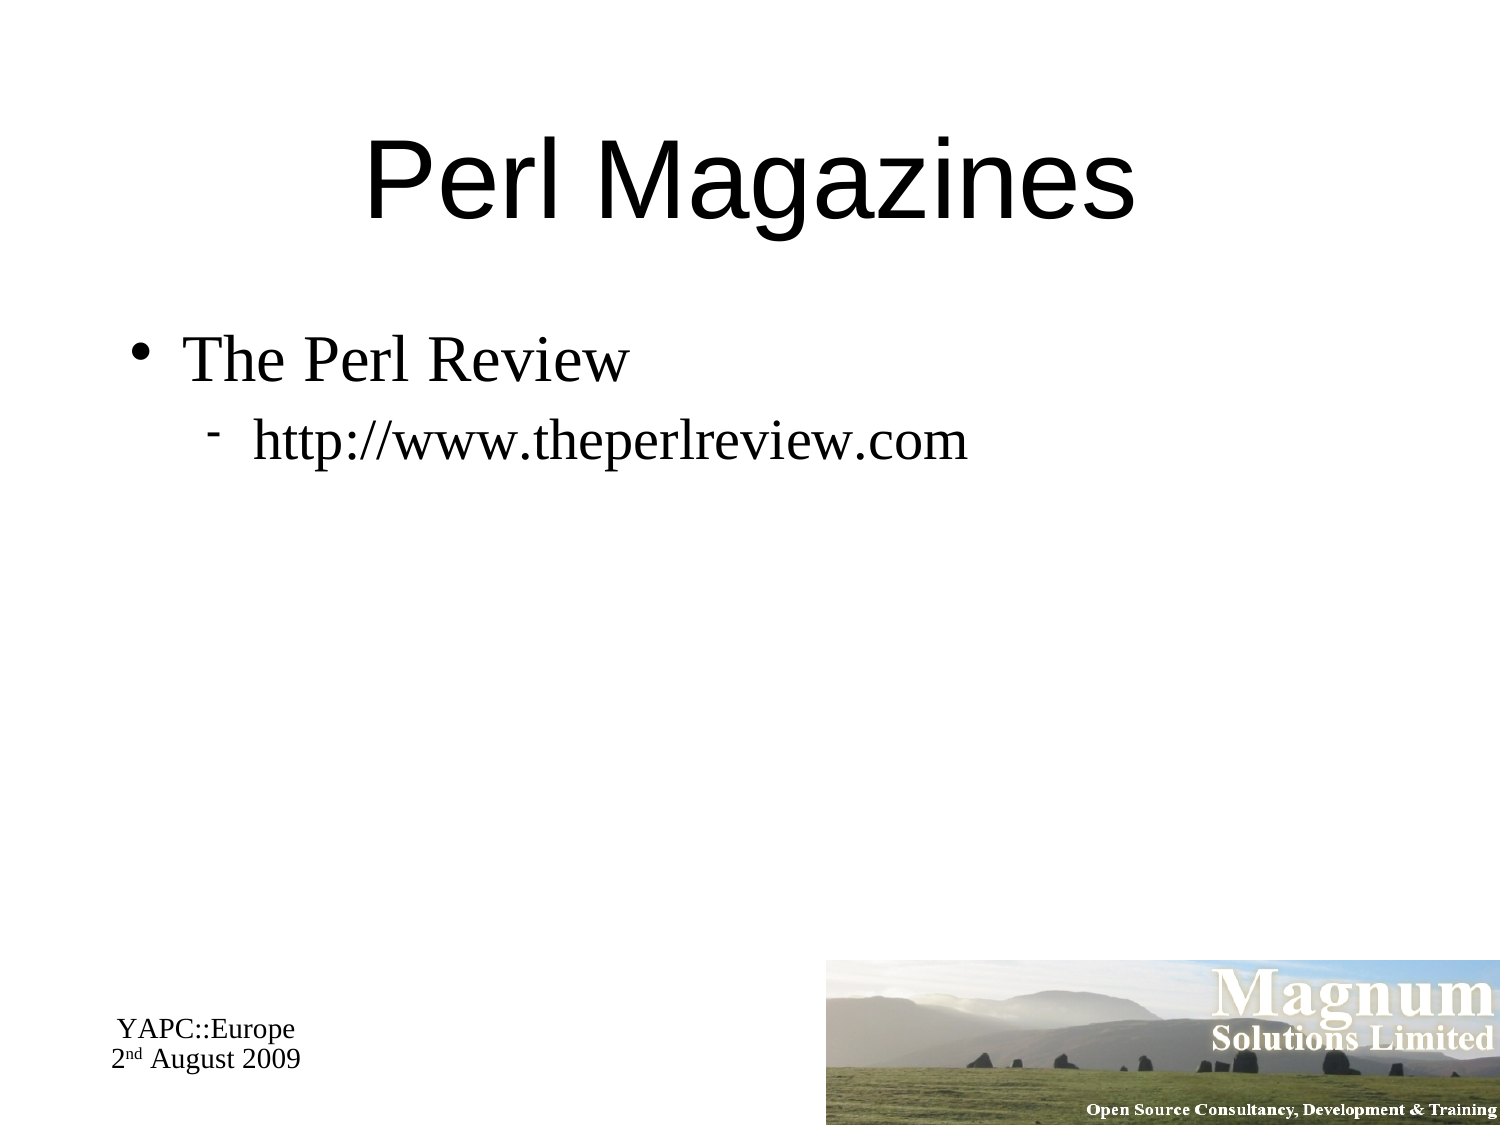

# Perl Magazines
The Perl Review
http://www.theperlreview.com
159